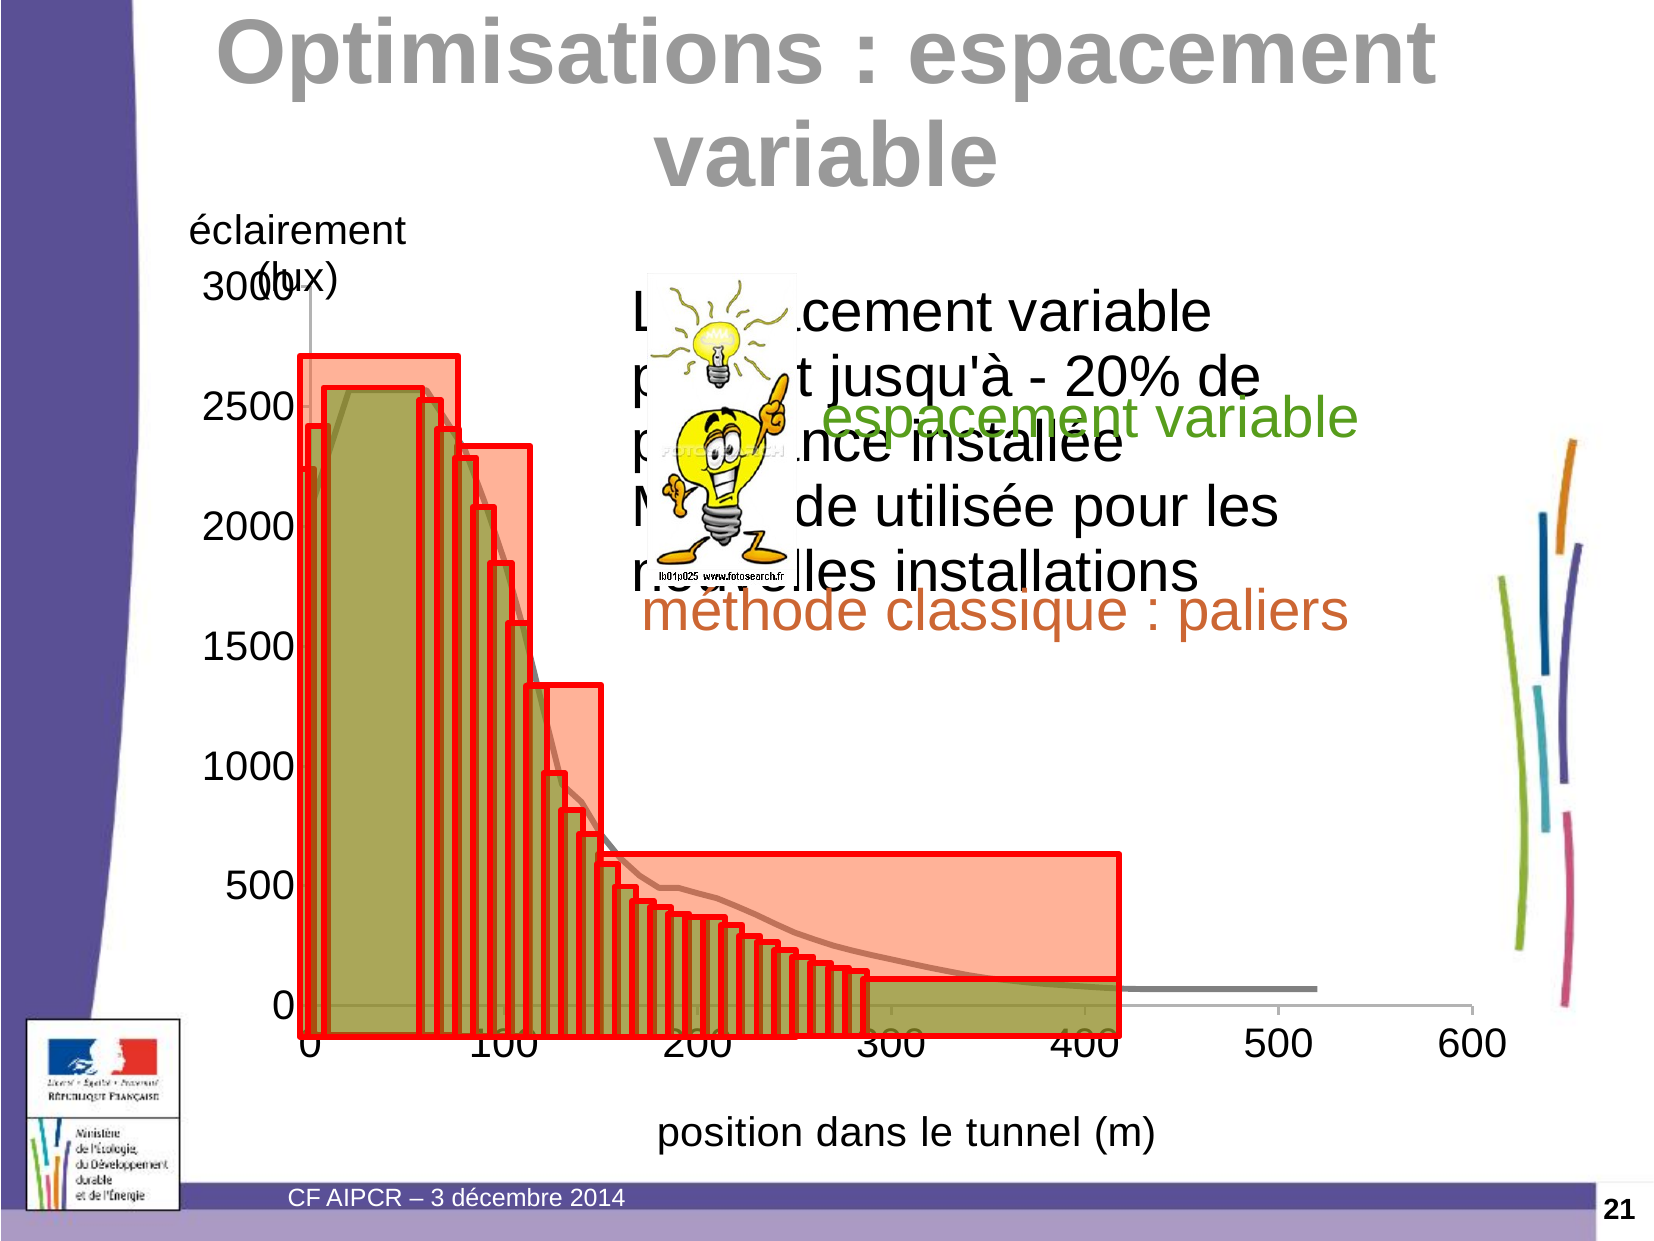

# Optimisations : espacement variable
### Chart
| Category | Colonne C |
|---|---|L'espacement variable permet jusqu'à - 20% de puissance installée
Méthode utilisée pour les nouvelles installations
espacement variable
méthode classique : paliers
nom du document
21